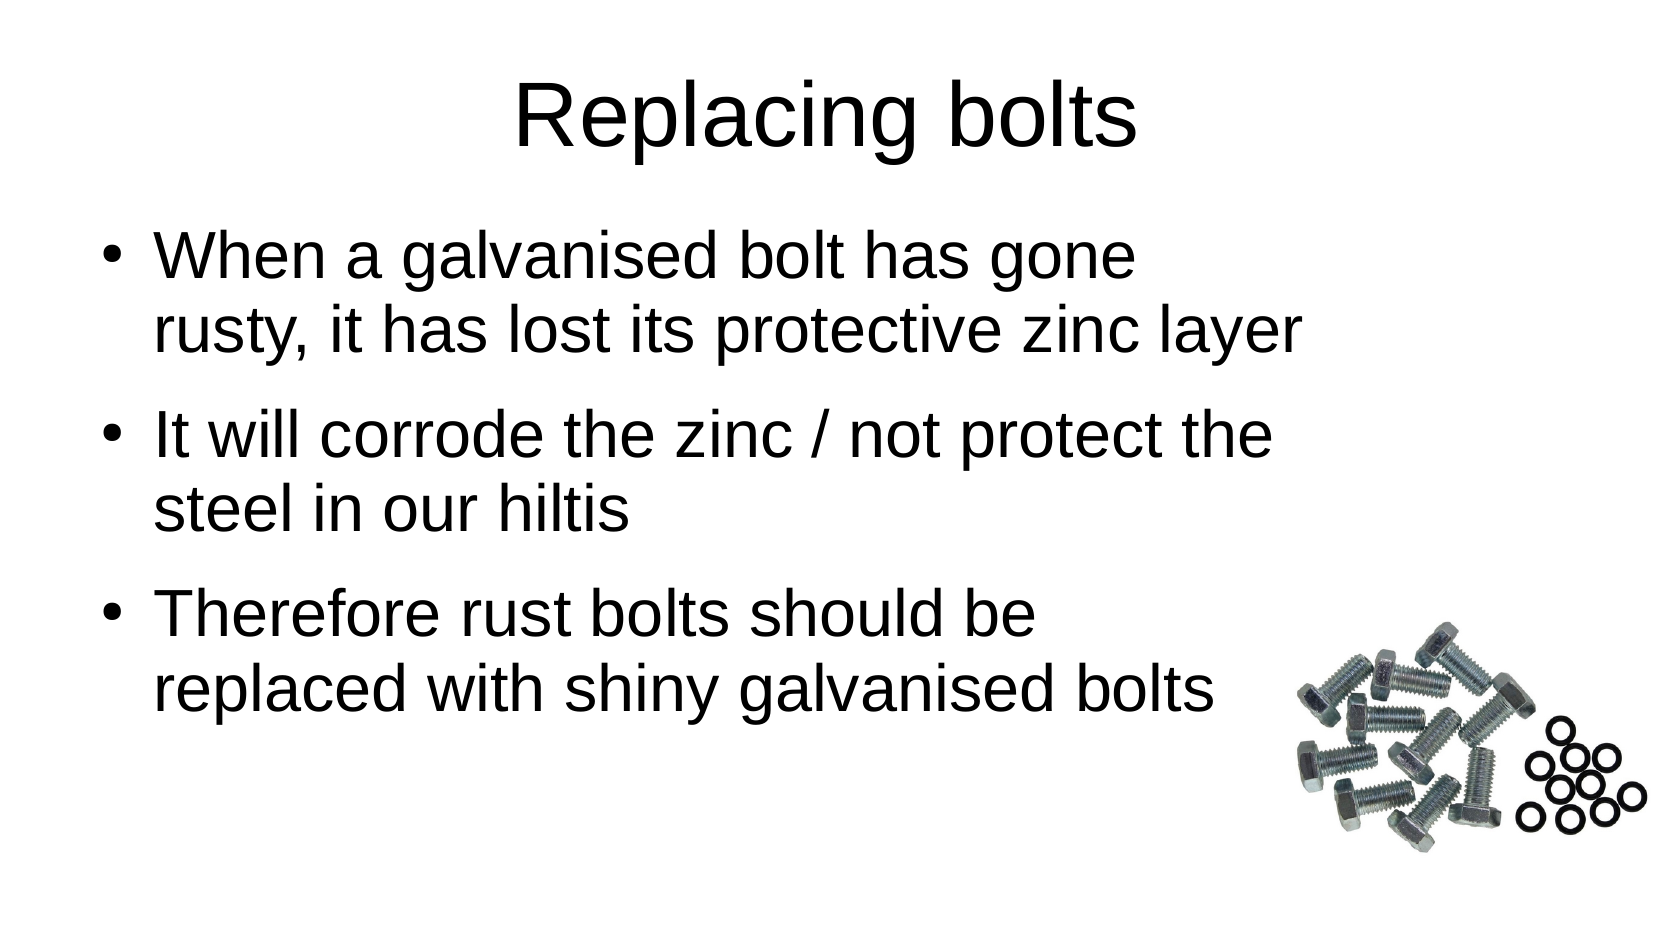

# Replacing bolts
When a galvanised bolt has gone rusty, it has lost its protective zinc layer
It will corrode the zinc / not protect the steel in our hiltis
Therefore rust bolts should be replaced with shiny galvanised bolts